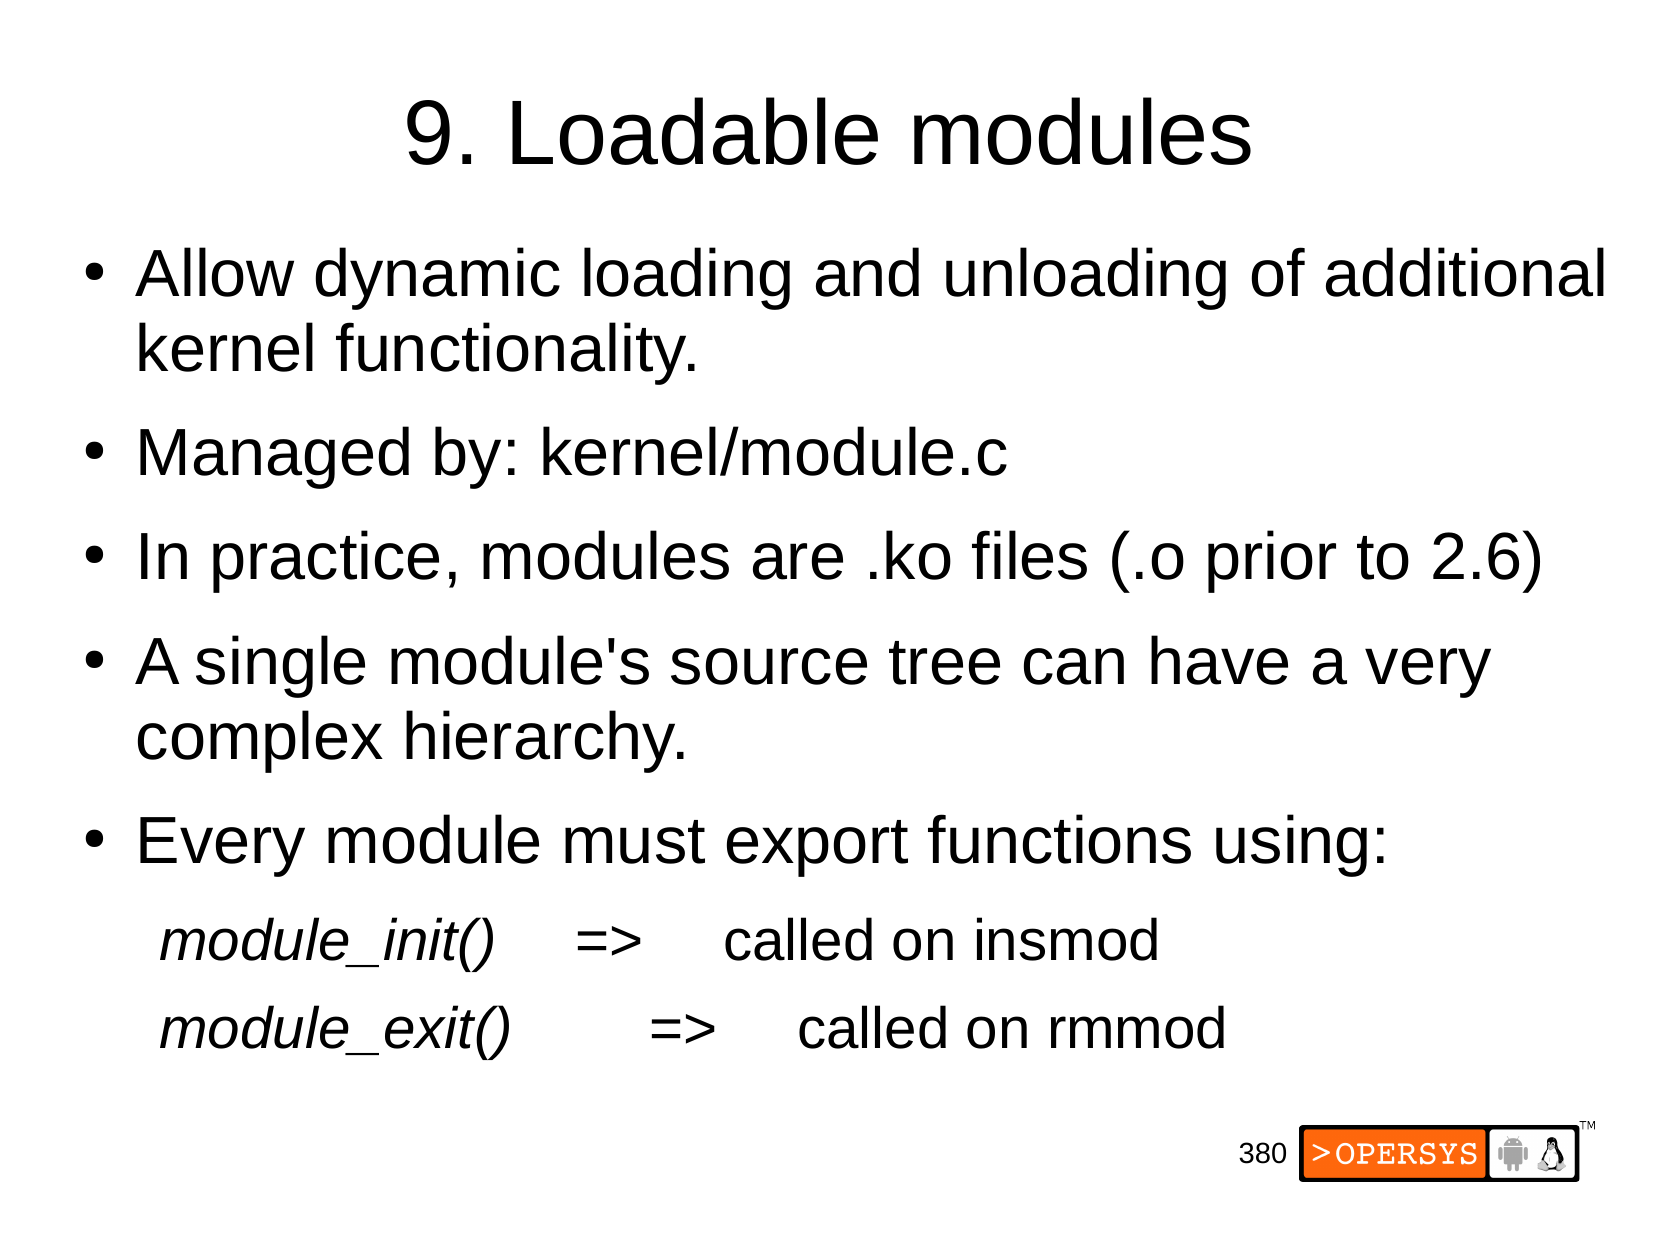

# 9. Loadable modules
Allow dynamic loading and unloading of additional kernel functionality.
Managed by: kernel/module.c
In practice, modules are .ko files (.o prior to 2.6)
A single module's source tree can have a very complex hierarchy.
Every module must export functions using:
module_init()		=>		called on insmod
module_exit()		=>		called on rmmod